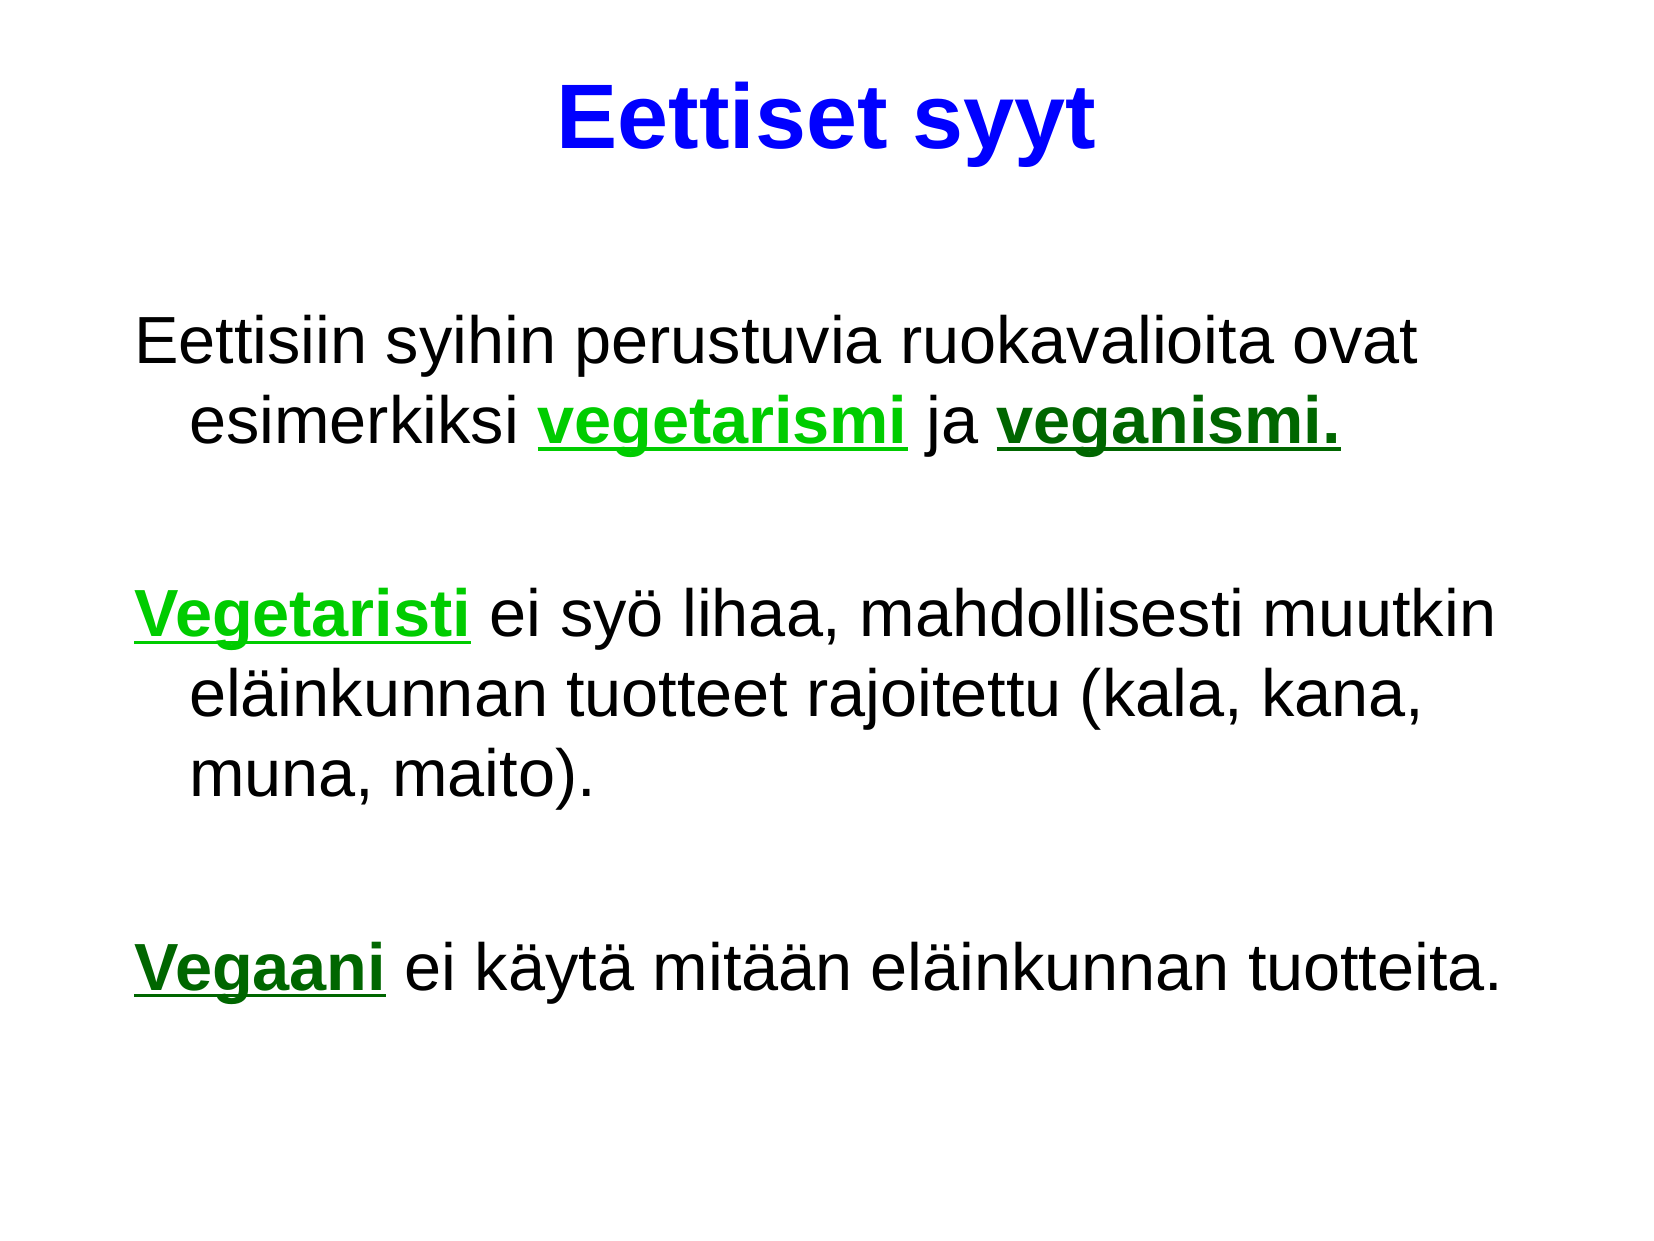

Eettiset syyt
Eettisiin syihin perustuvia ruokavalioita ovat esimerkiksi vegetarismi ja veganismi.
Vegetaristi ei syö lihaa, mahdollisesti muutkin eläinkunnan tuotteet rajoitettu (kala, kana, muna, maito).
Vegaani ei käytä mitään eläinkunnan tuotteita.